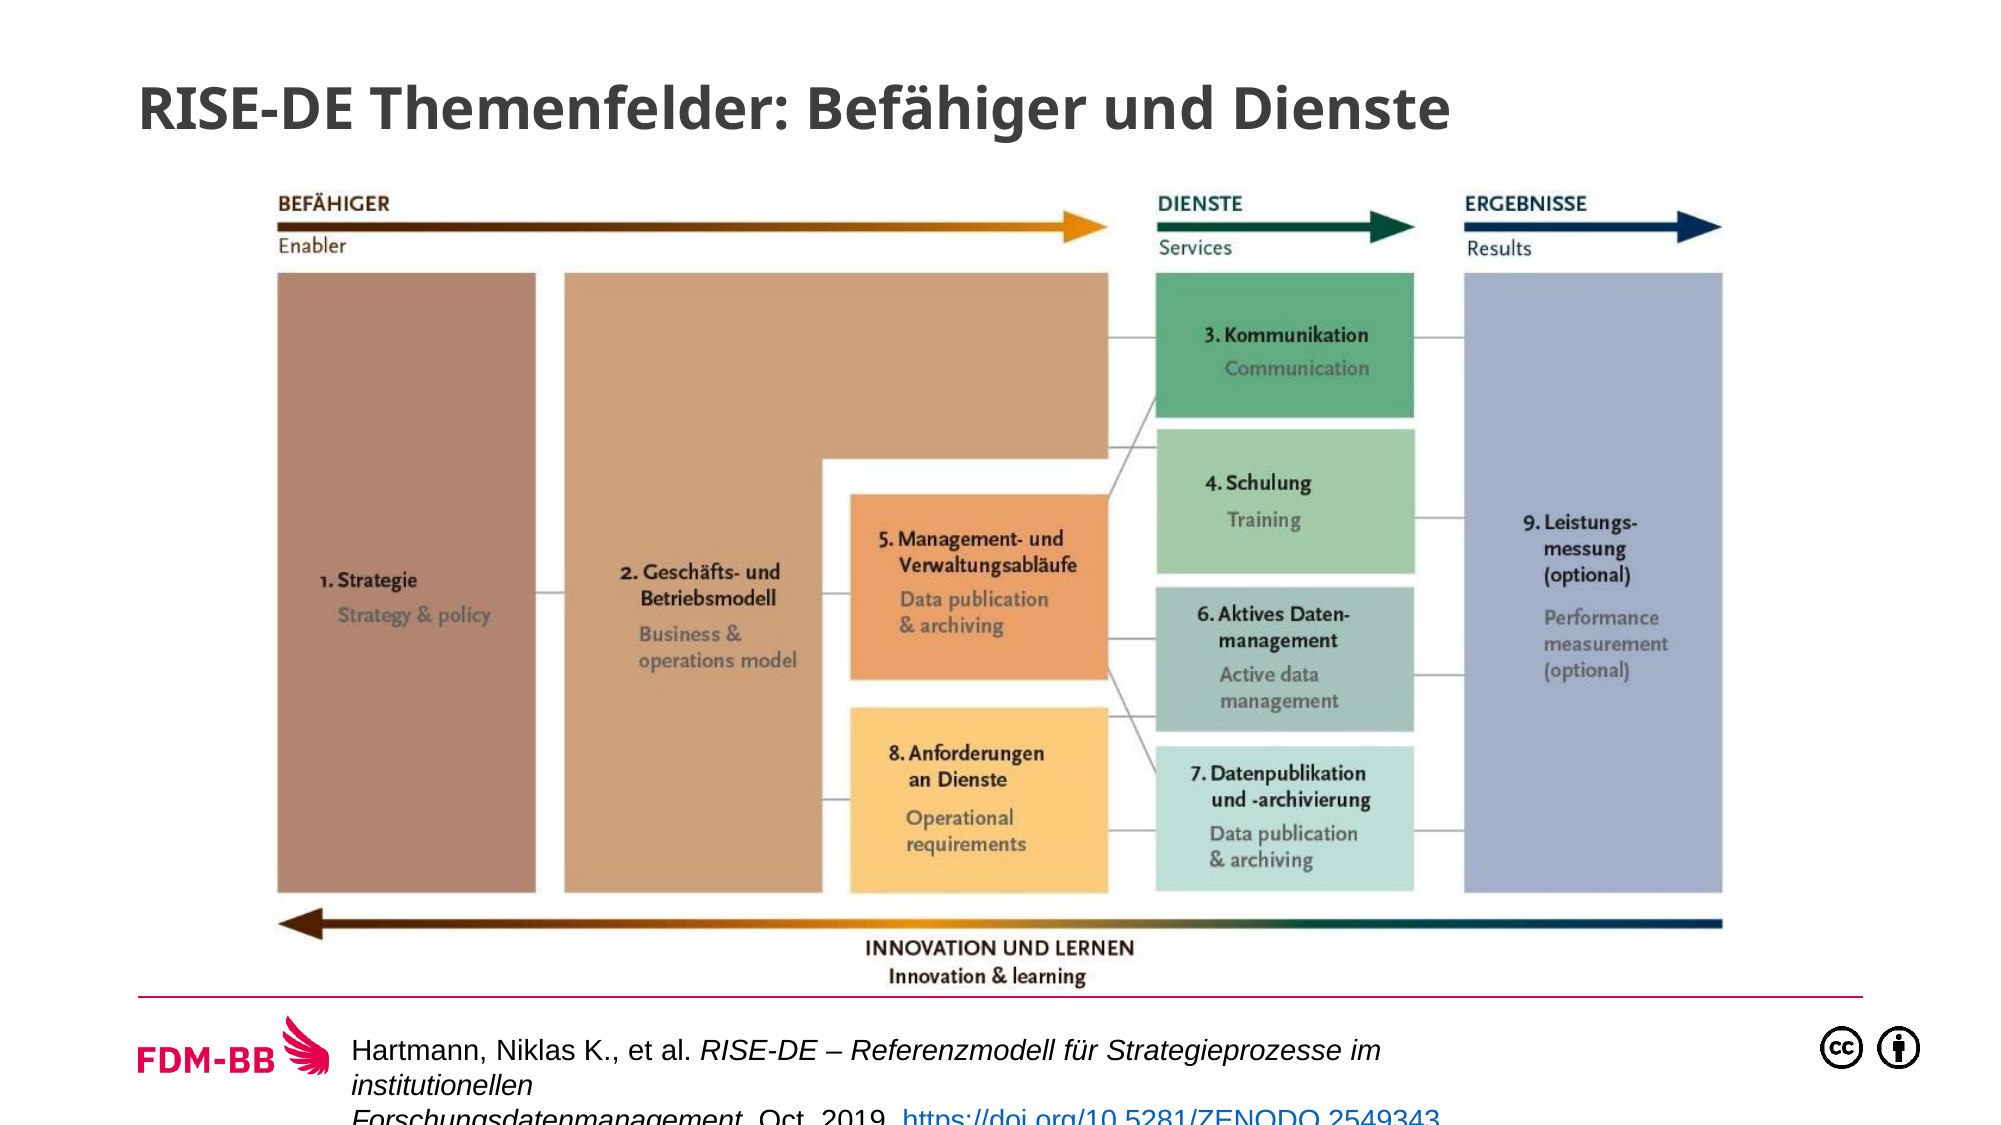

# RISE-DE Themenfelder: Befähiger und Dienste
Hartmann, Niklas K., et al. RISE-DE – Referenzmodell für Strategieprozesse im institutionellen
Forschungsdatenmanagement. Oct. 2019, https://doi.org/10.5281/ZENODO.2549343.